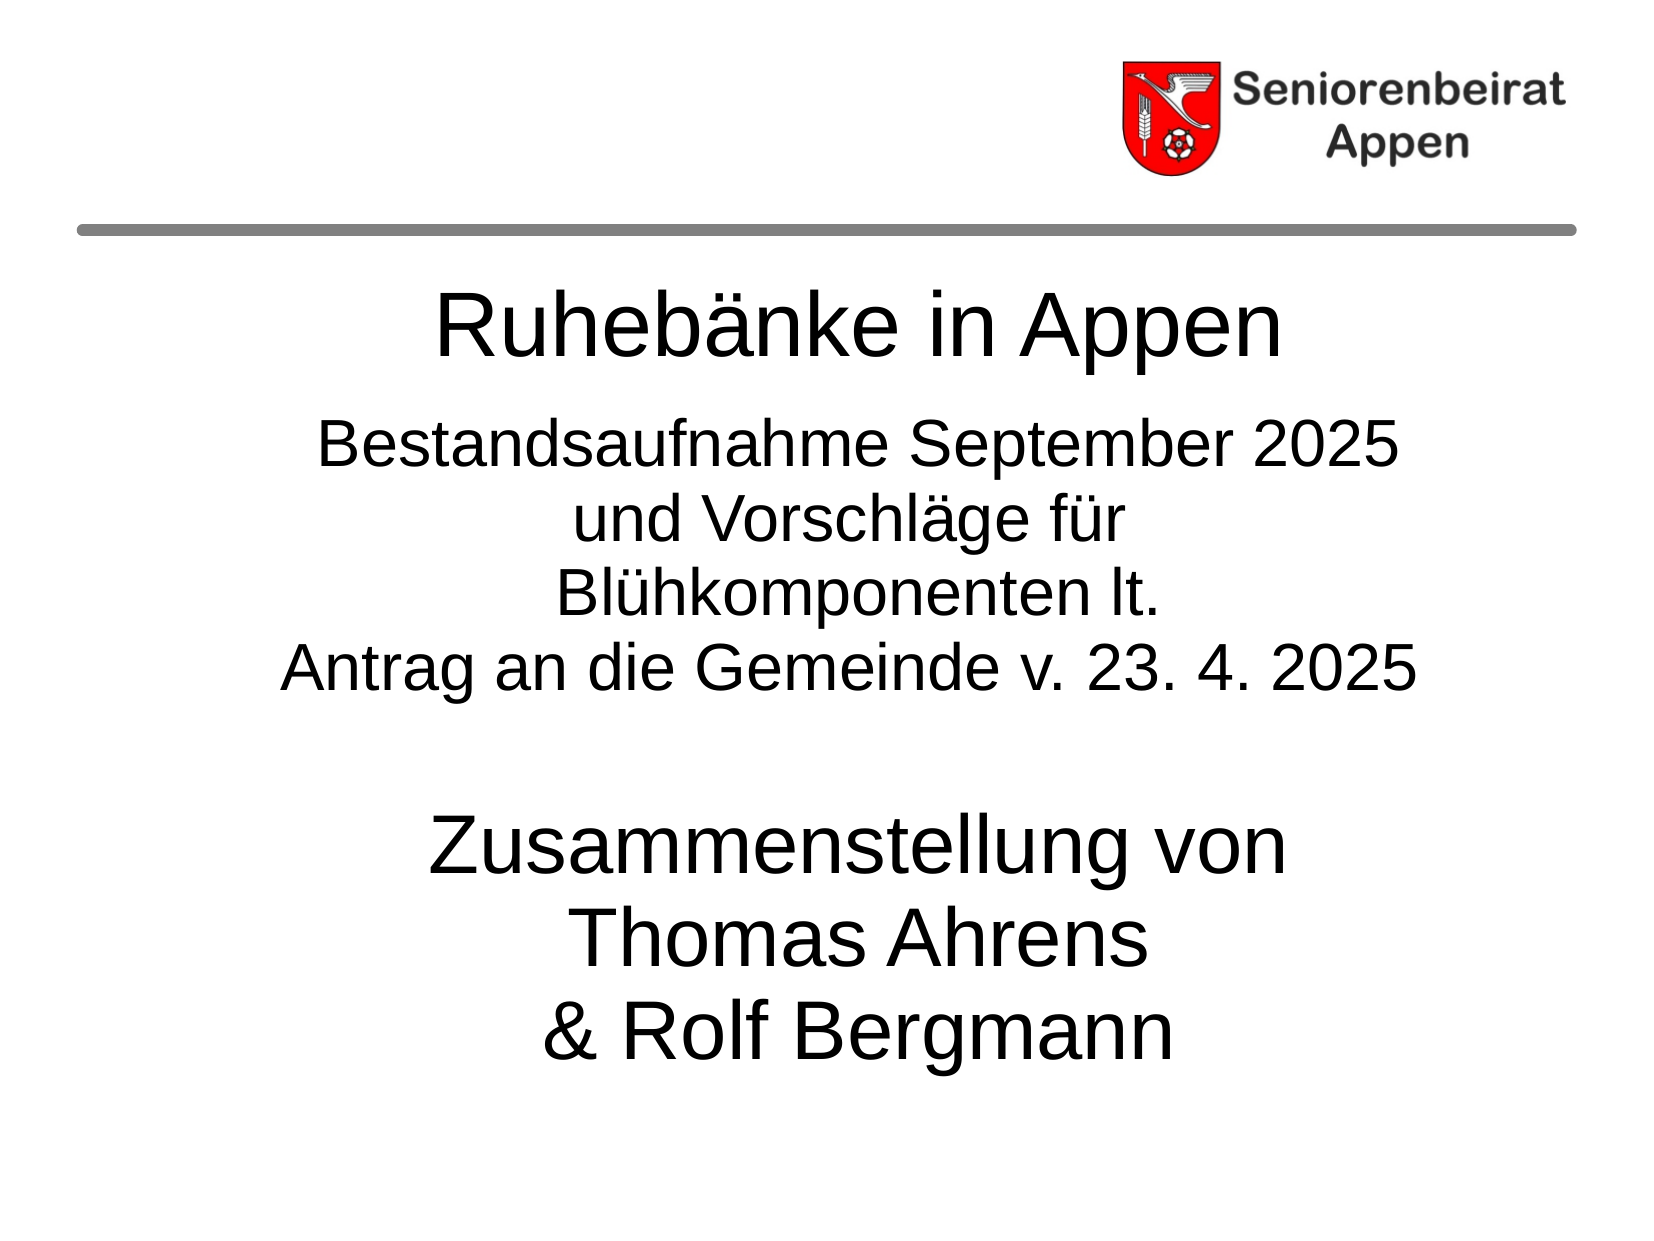

Ruhebänke in Appen
Bestandsaufnahme September 2025
und Vorschläge für
Blühkomponenten lt.
Antrag an die Gemeinde v. 23. 4. 2025
Zusammenstellung von
Thomas Ahrens
& Rolf Bergmann